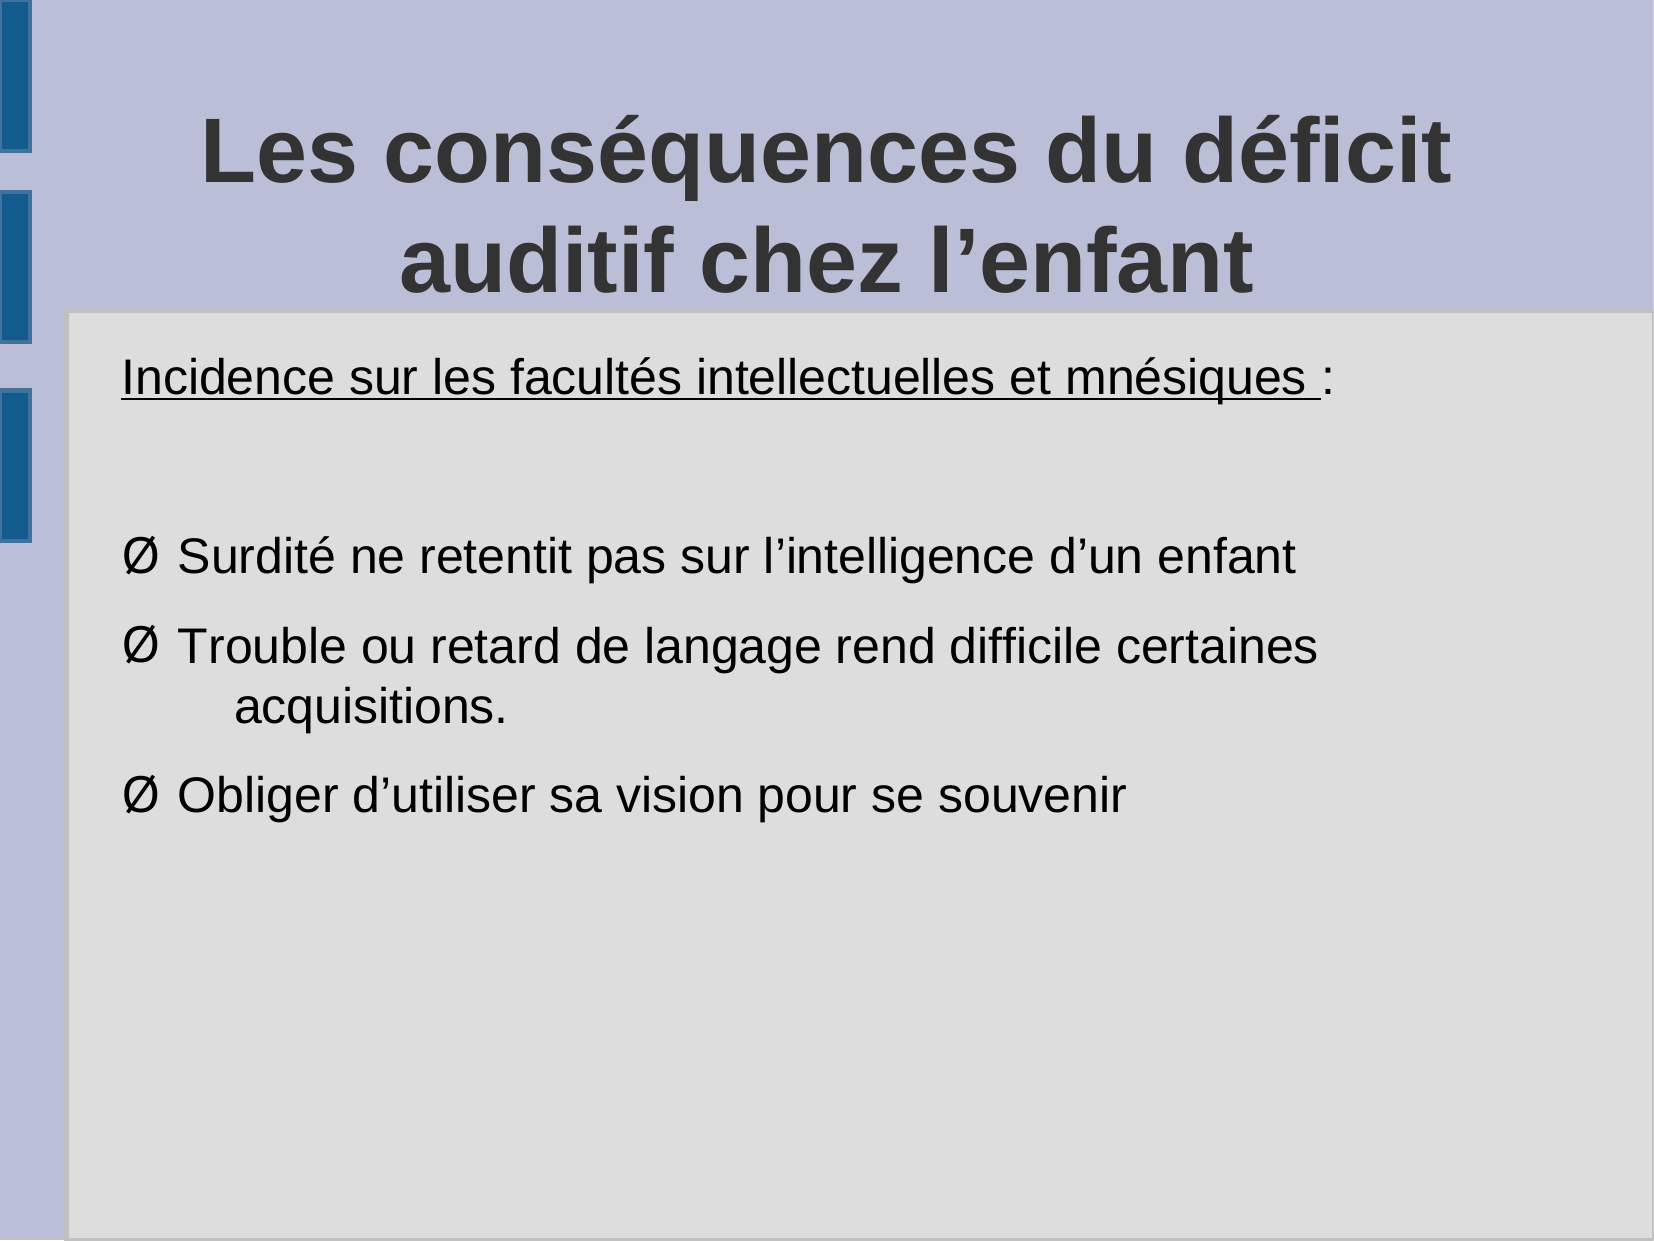

# Les conséquences du déficit auditif chez l’enfant
Incidence sur les facultés intellectuelles et mnésiques :
Surdité ne retentit pas sur l’intelligence d’un enfant
Trouble ou retard de langage rend difficile certaines acquisitions.
Obliger d’utiliser sa vision pour se souvenir